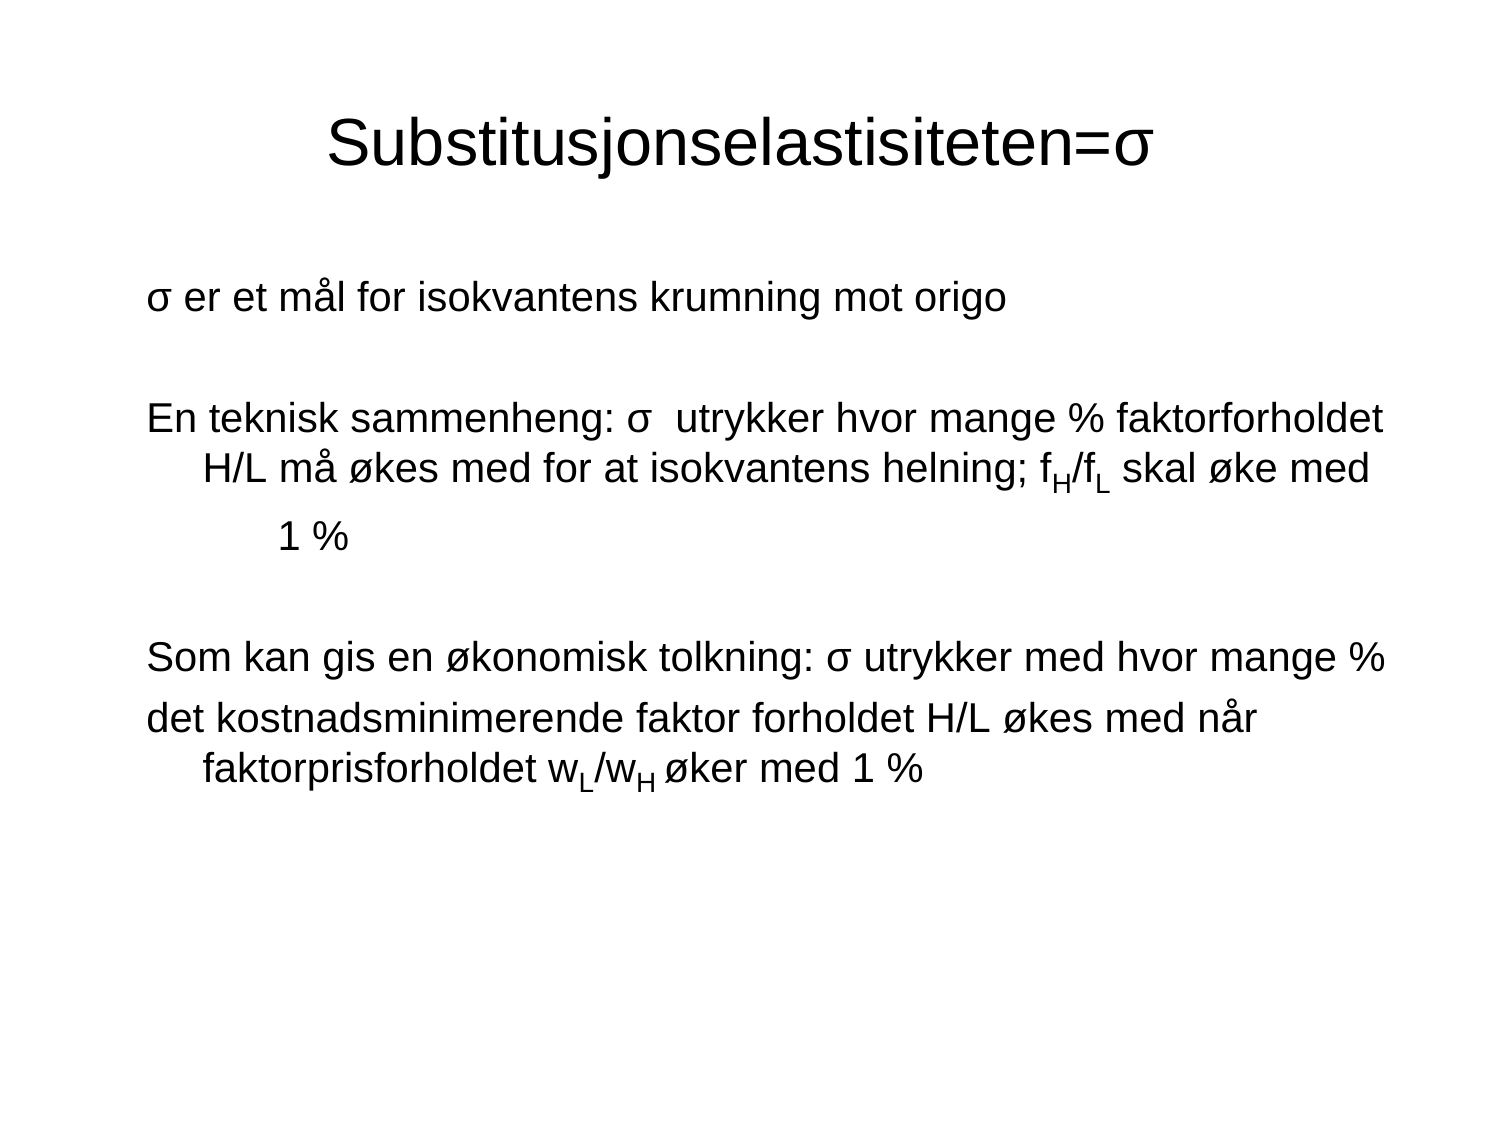

# Substitusjonselastisiteten=σ
σ er et mål for isokvantens krumning mot origo
En teknisk sammenheng: σ utrykker hvor mange % faktorforholdet H/L må økes med for at isokvantens helning; fH/fL skal øke med
	1 %
Som kan gis en økonomisk tolkning: σ utrykker med hvor mange %
det kostnadsminimerende faktor forholdet H/L økes med når faktorprisforholdet wL/wH øker med 1 %